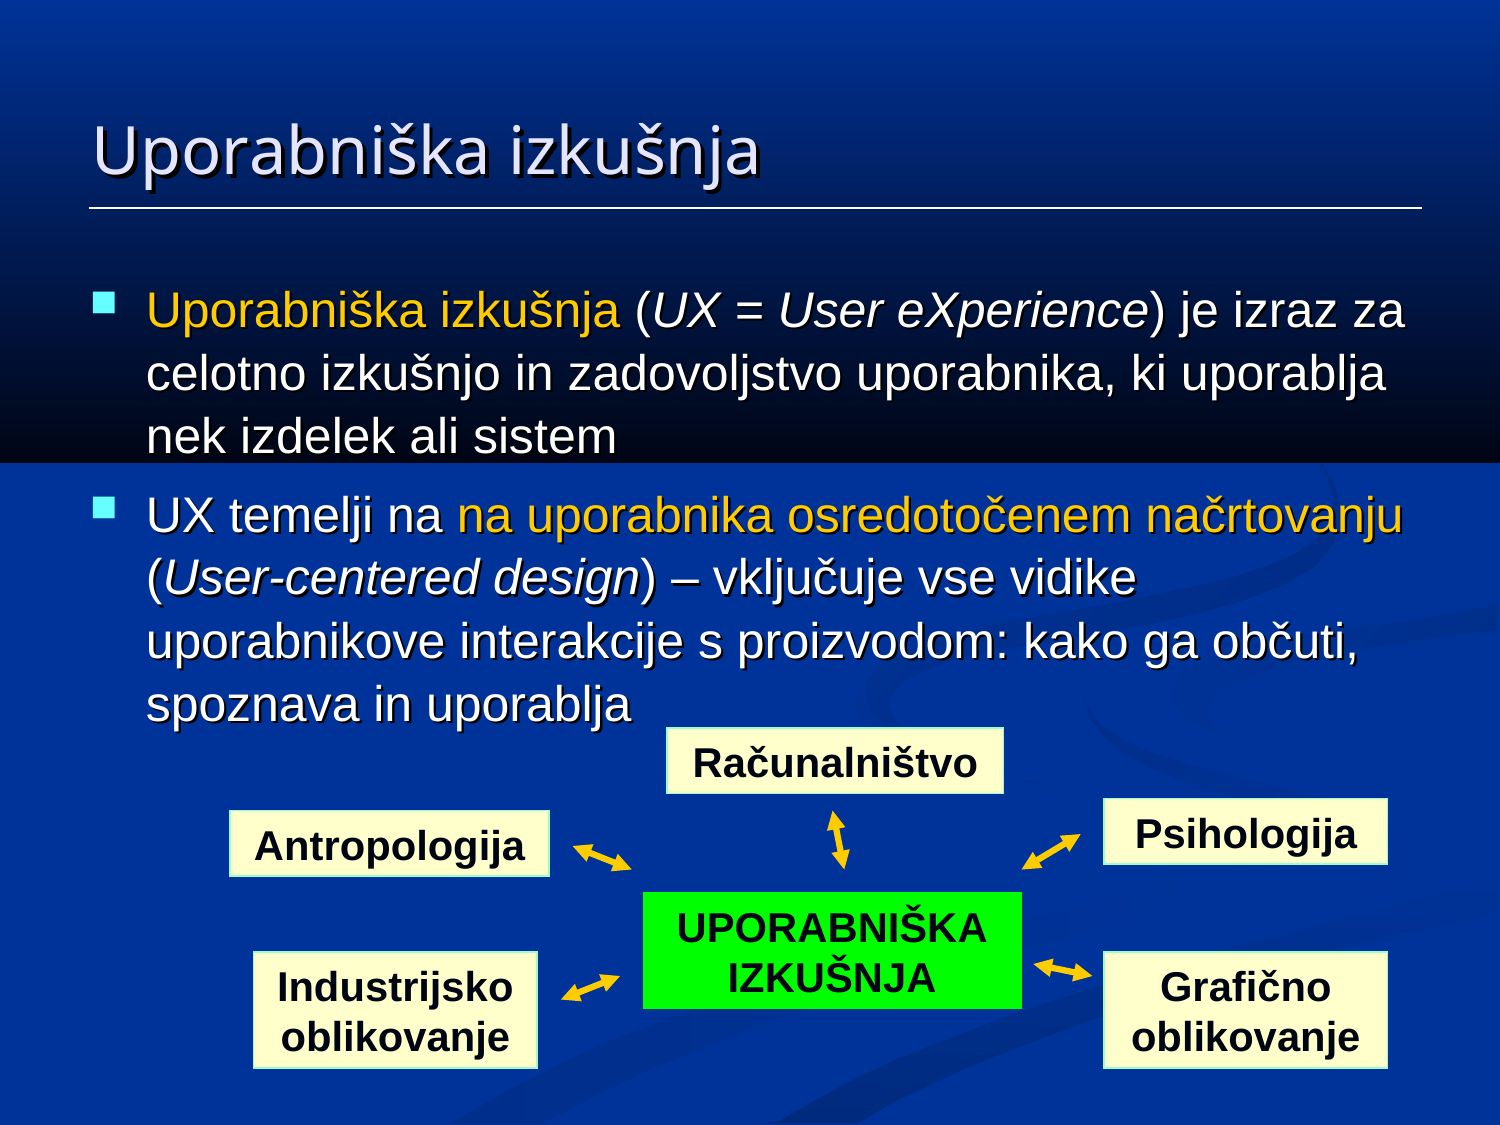

Uporabniška izkušnja
Uporabniška izkušnja (UX = User eXperience) je izraz za celotno izkušnjo in zadovoljstvo uporabnika, ki uporablja nek izdelek ali sistem
UX temelji na na uporabnika osredotočenem načrtovanju (User-centered design) – vključuje vse vidike uporabnikove interakcije s proizvodom: kako ga občuti, spoznava in uporablja
Računalništvo
Psihologija
Antropologija
UPORABNIŠKA IZKUŠNJA
Industrijsko oblikovanje
Grafično oblikovanje